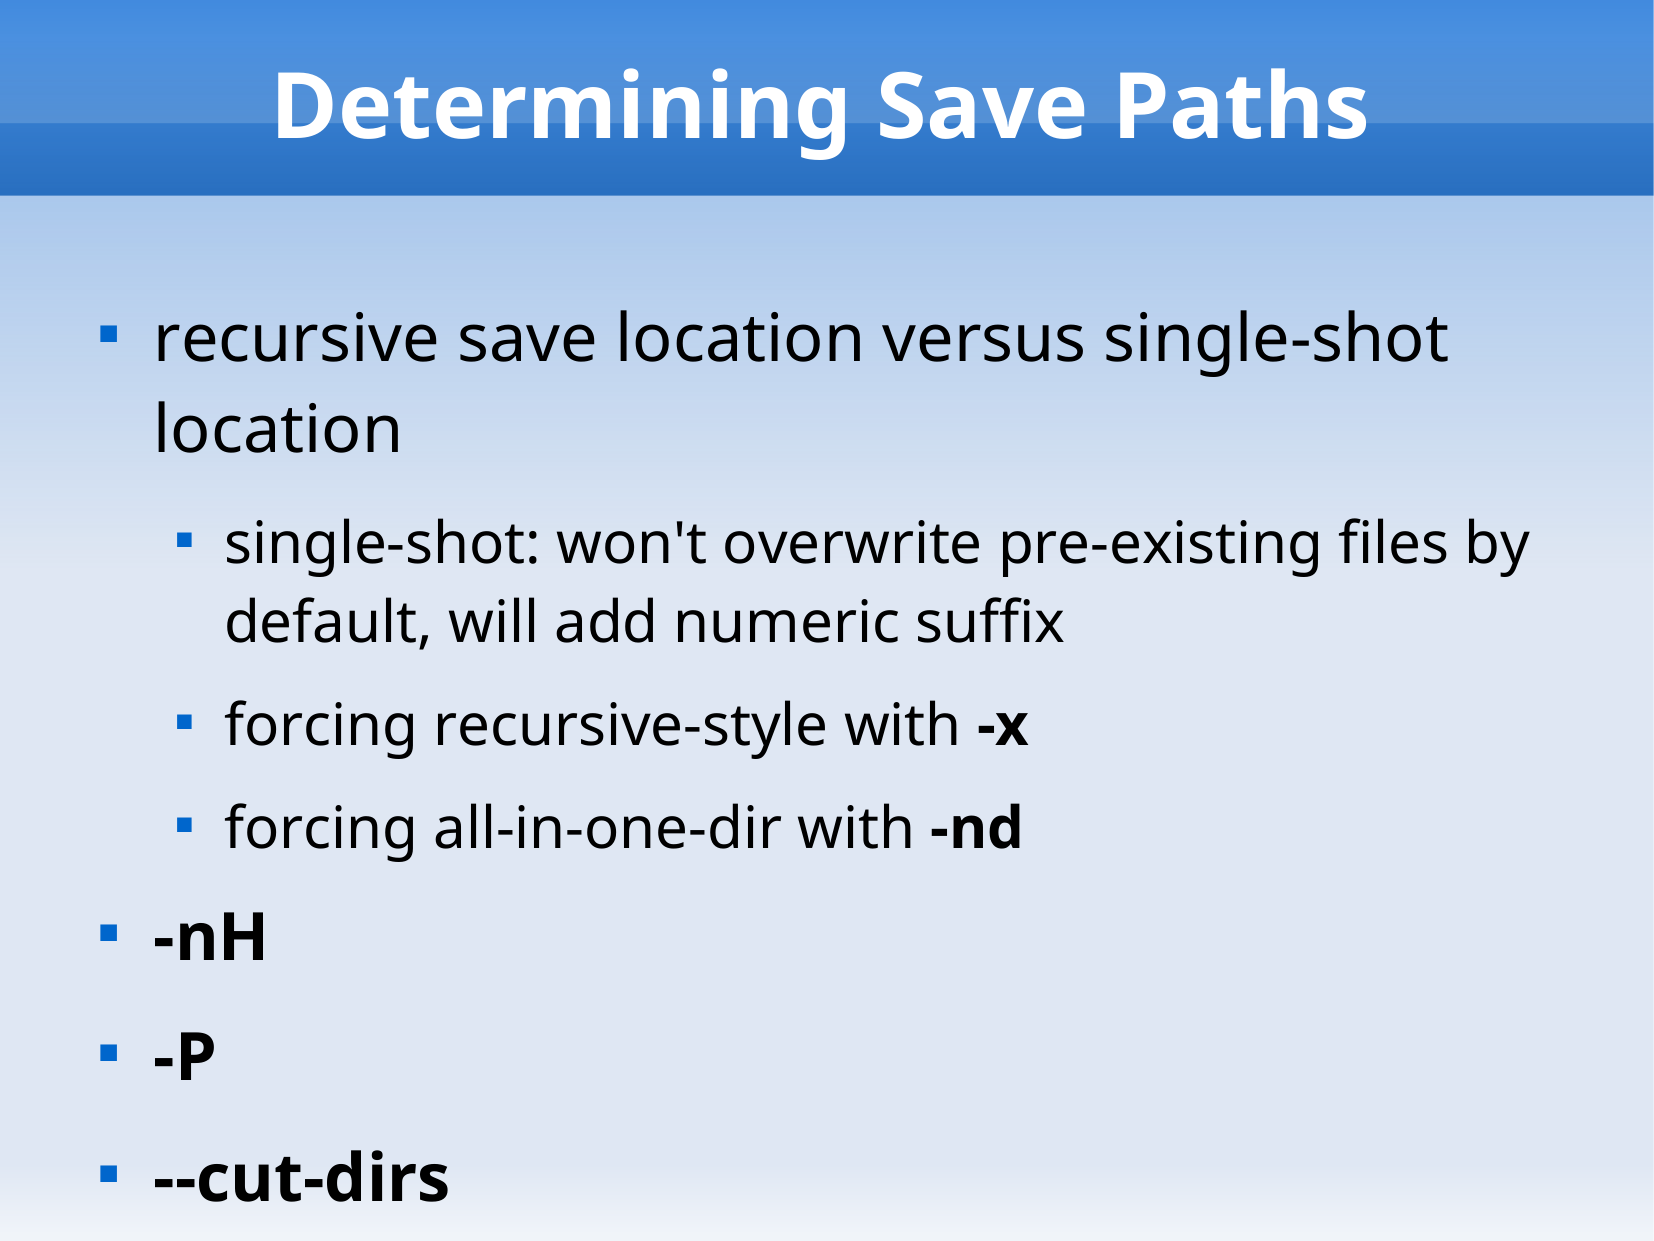

# Determining Save Paths
recursive save location versus single-shot location
single-shot: won't overwrite pre-existing ﬁles by default, will add numeric suﬃx
forcing recursive-style with -x
forcing all-in-one-dir with -nd
-nH
-P
--cut-dirs
-O